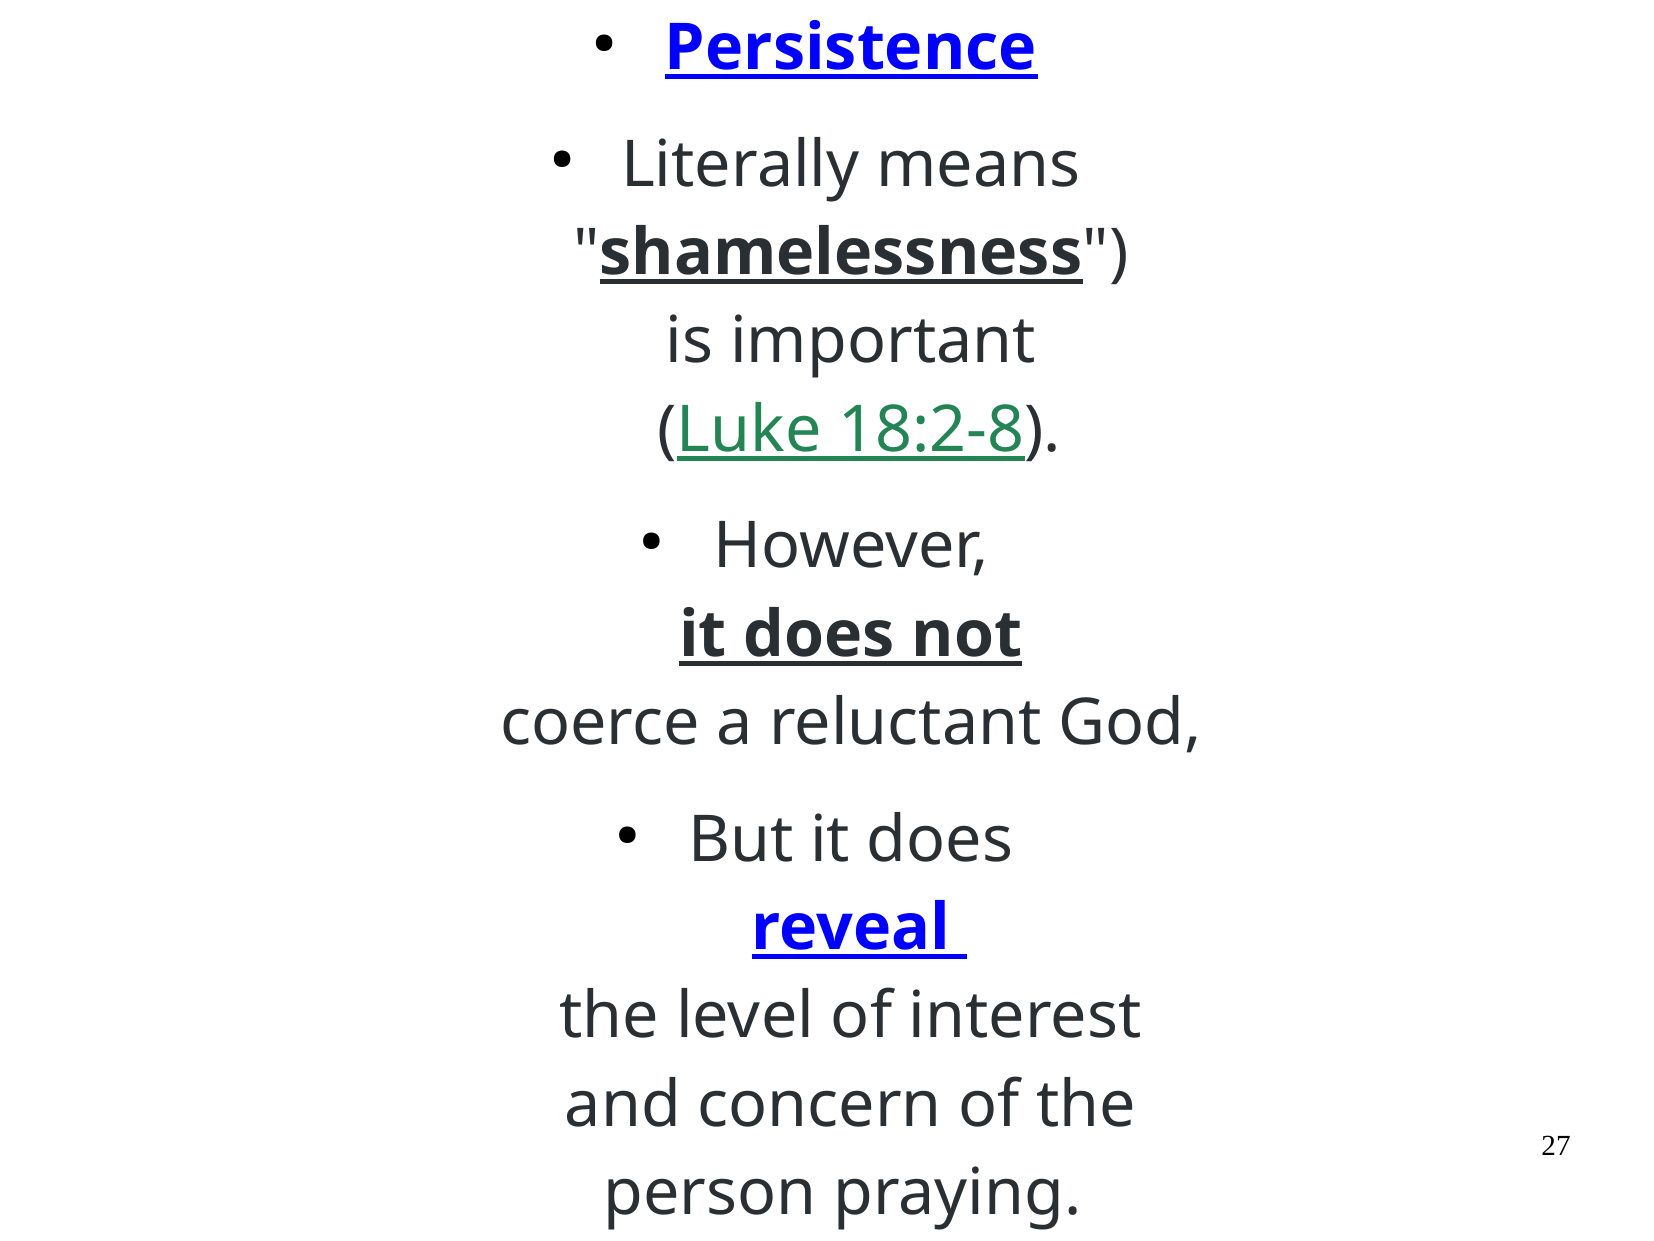

# Persistence
Literally means
"shamelessness")
is important
(Luke 18:2-8).
However,
it does not
coerce a reluctant God,
But it does
reveal
the level of interest
and concern of the
person praying.
27